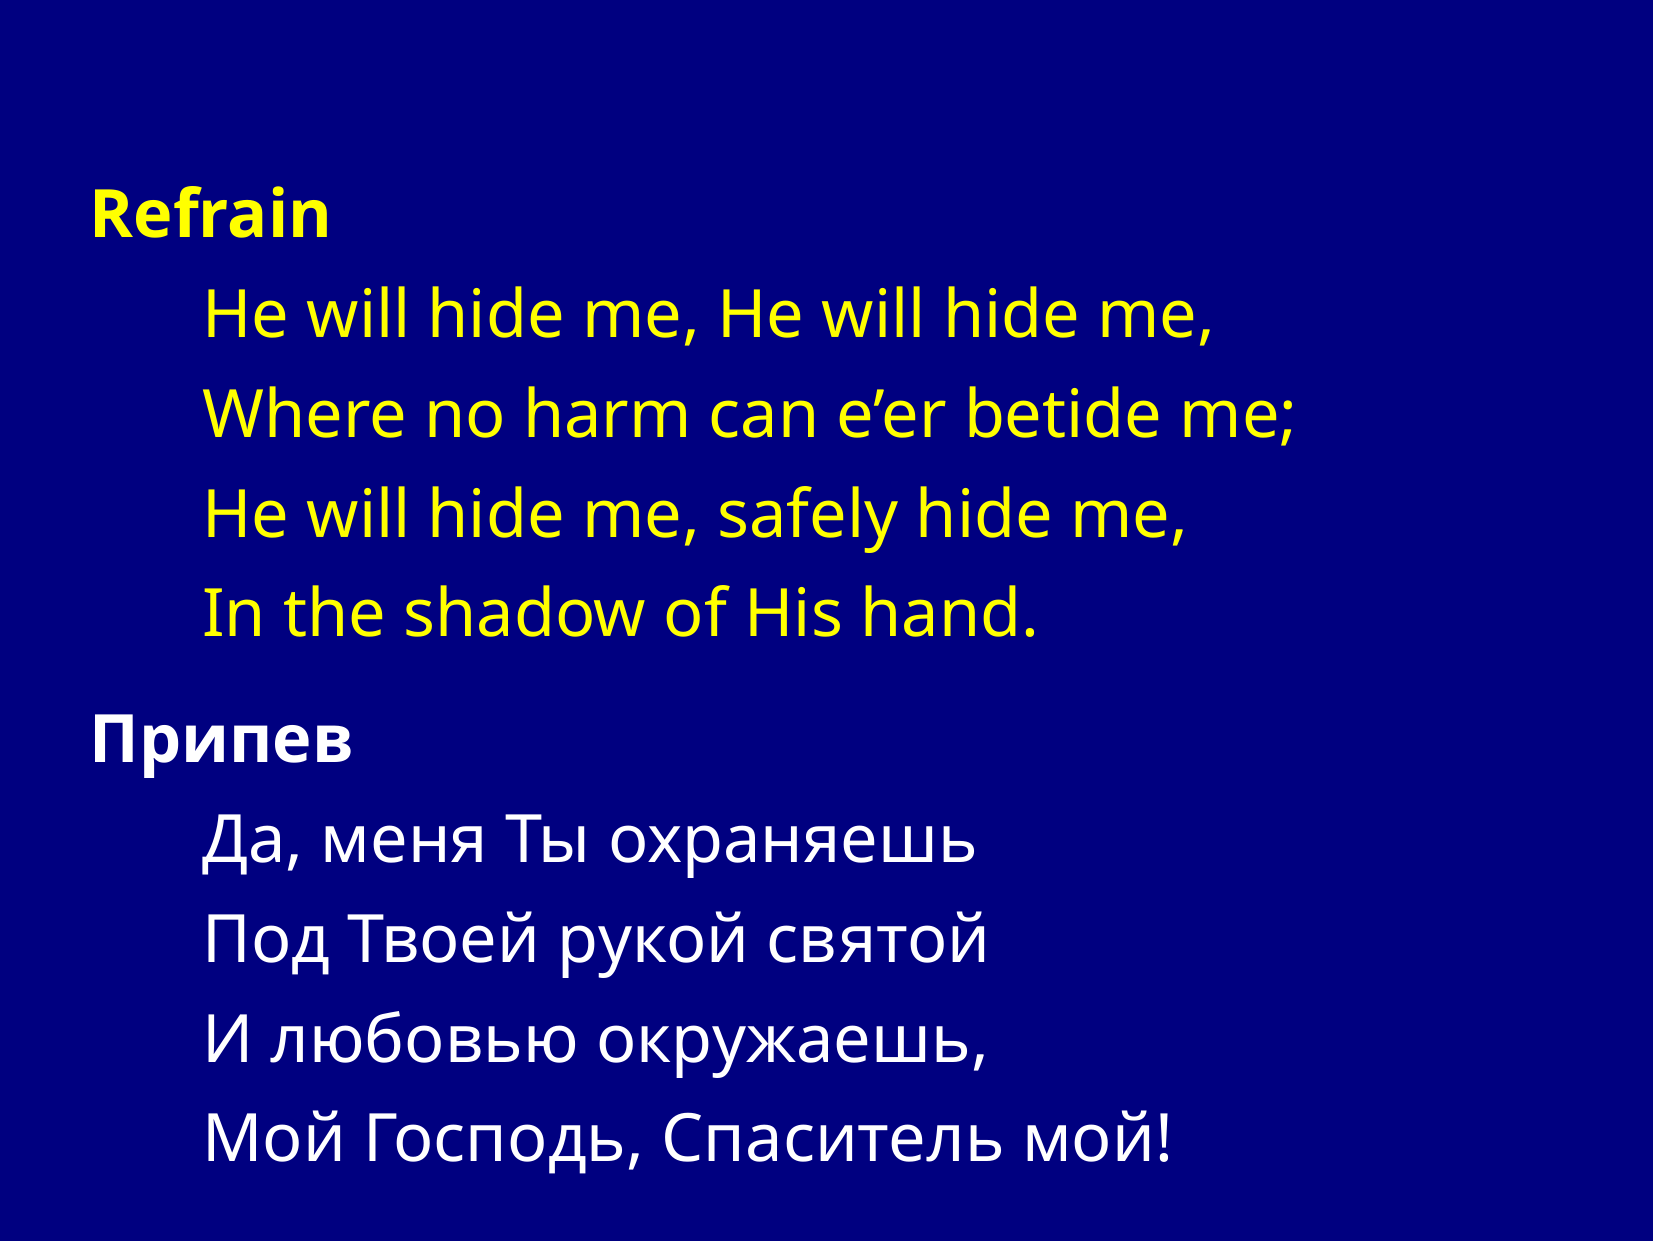

Refrain
	He will hide me, He will hide me,
	Where no harm can e’er betide me;
	He will hide me, safely hide me,
	In the shadow of His hand.
Припев
	Да, меня Ты охраняешь
	Под Твоей рукой святой
	И любовью окружаешь,
	Мой Господь, Спаситель мой!